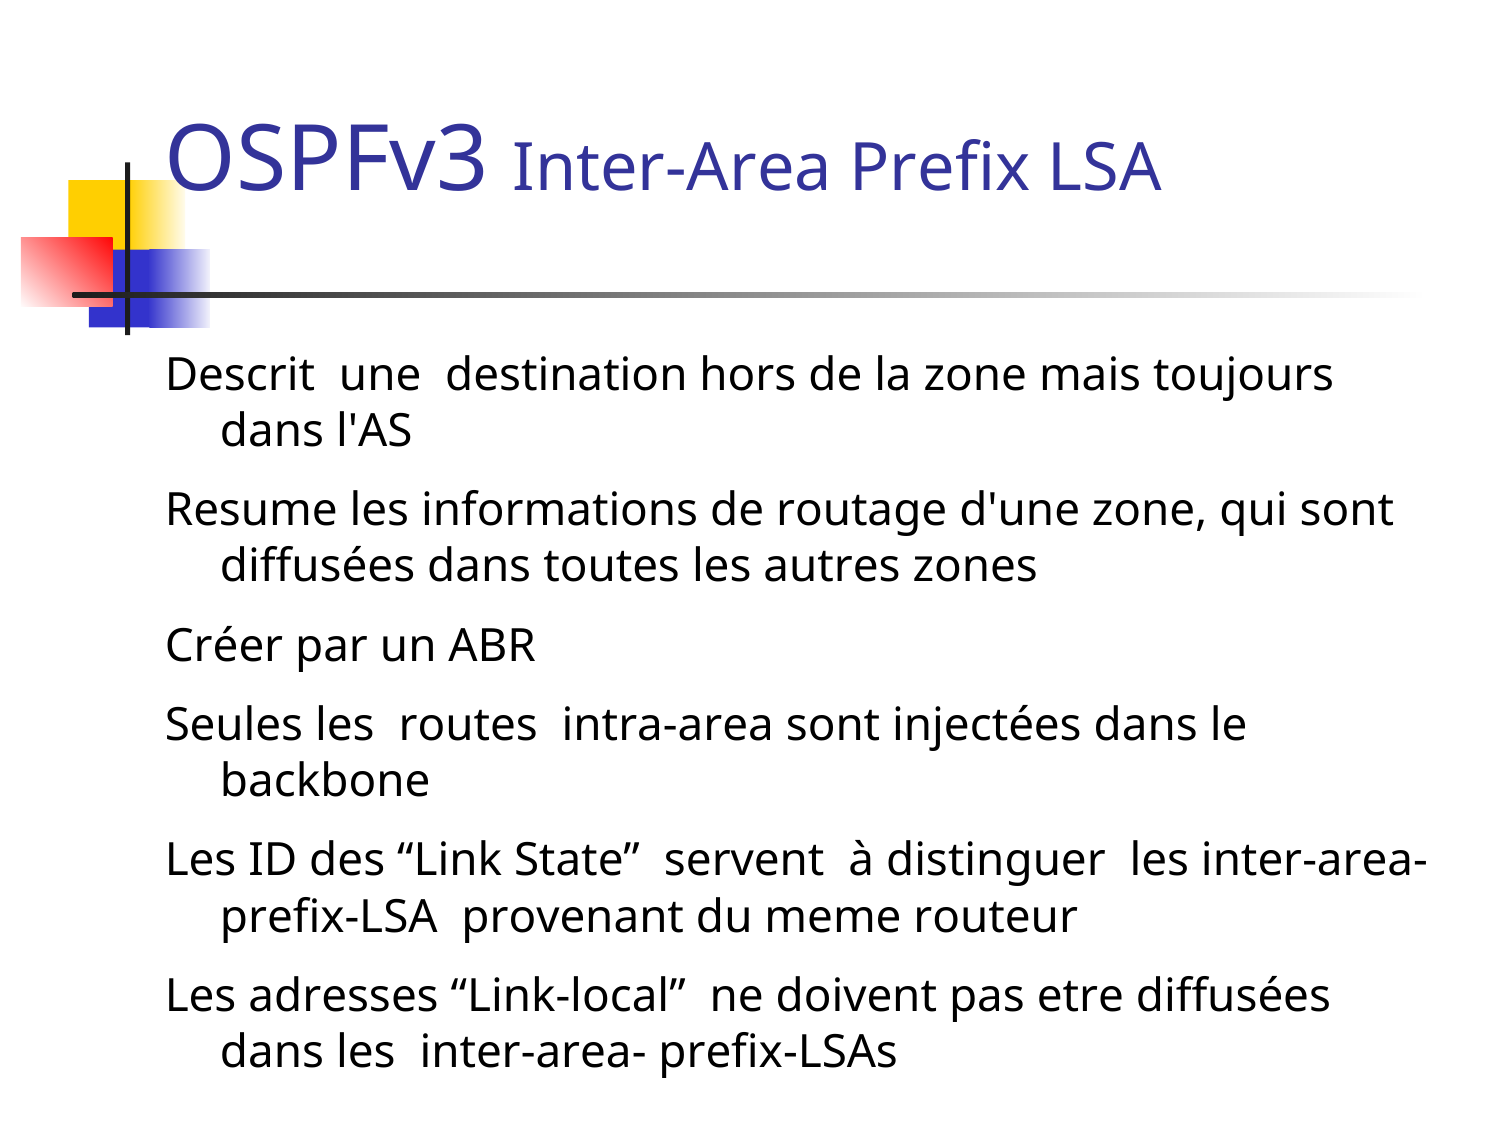

# OSPFv3 Inter-Area Prefix LSA
Descrit une destination hors de la zone mais toujours dans l'AS
Resume les informations de routage d'une zone, qui sont diffusées dans toutes les autres zones
Créer par un ABR
Seules les routes intra-area sont injectées dans le backbone
Les ID des “Link State” servent à distinguer les inter-area-prefix-LSA provenant du meme routeur
Les adresses “Link-local” ne doivent pas etre diffusées dans les inter-area- prefix-LSAs